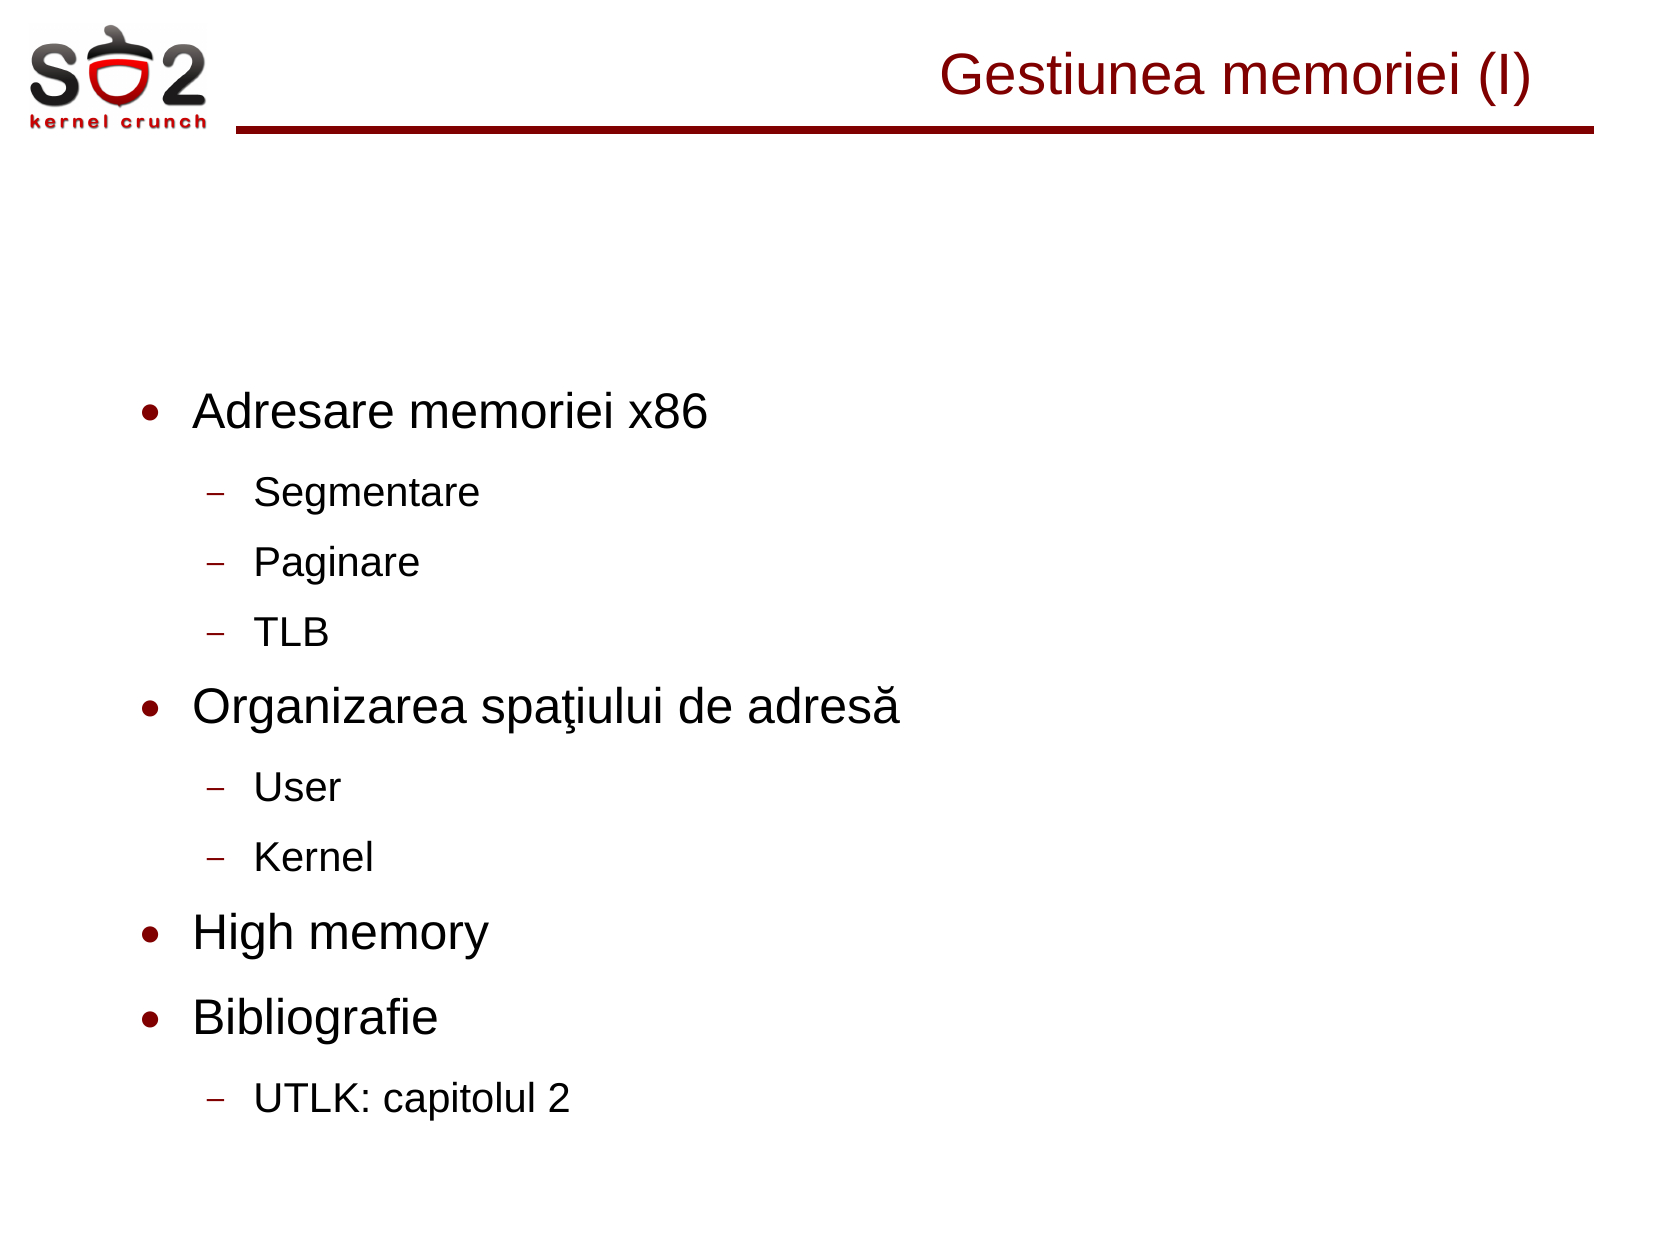

# Gestiunea memoriei (I)
Adresare memoriei x86
Segmentare
Paginare
TLB
Organizarea spaţiului de adresă
User
Kernel
High memory
Bibliografie
UTLK: capitolul 2